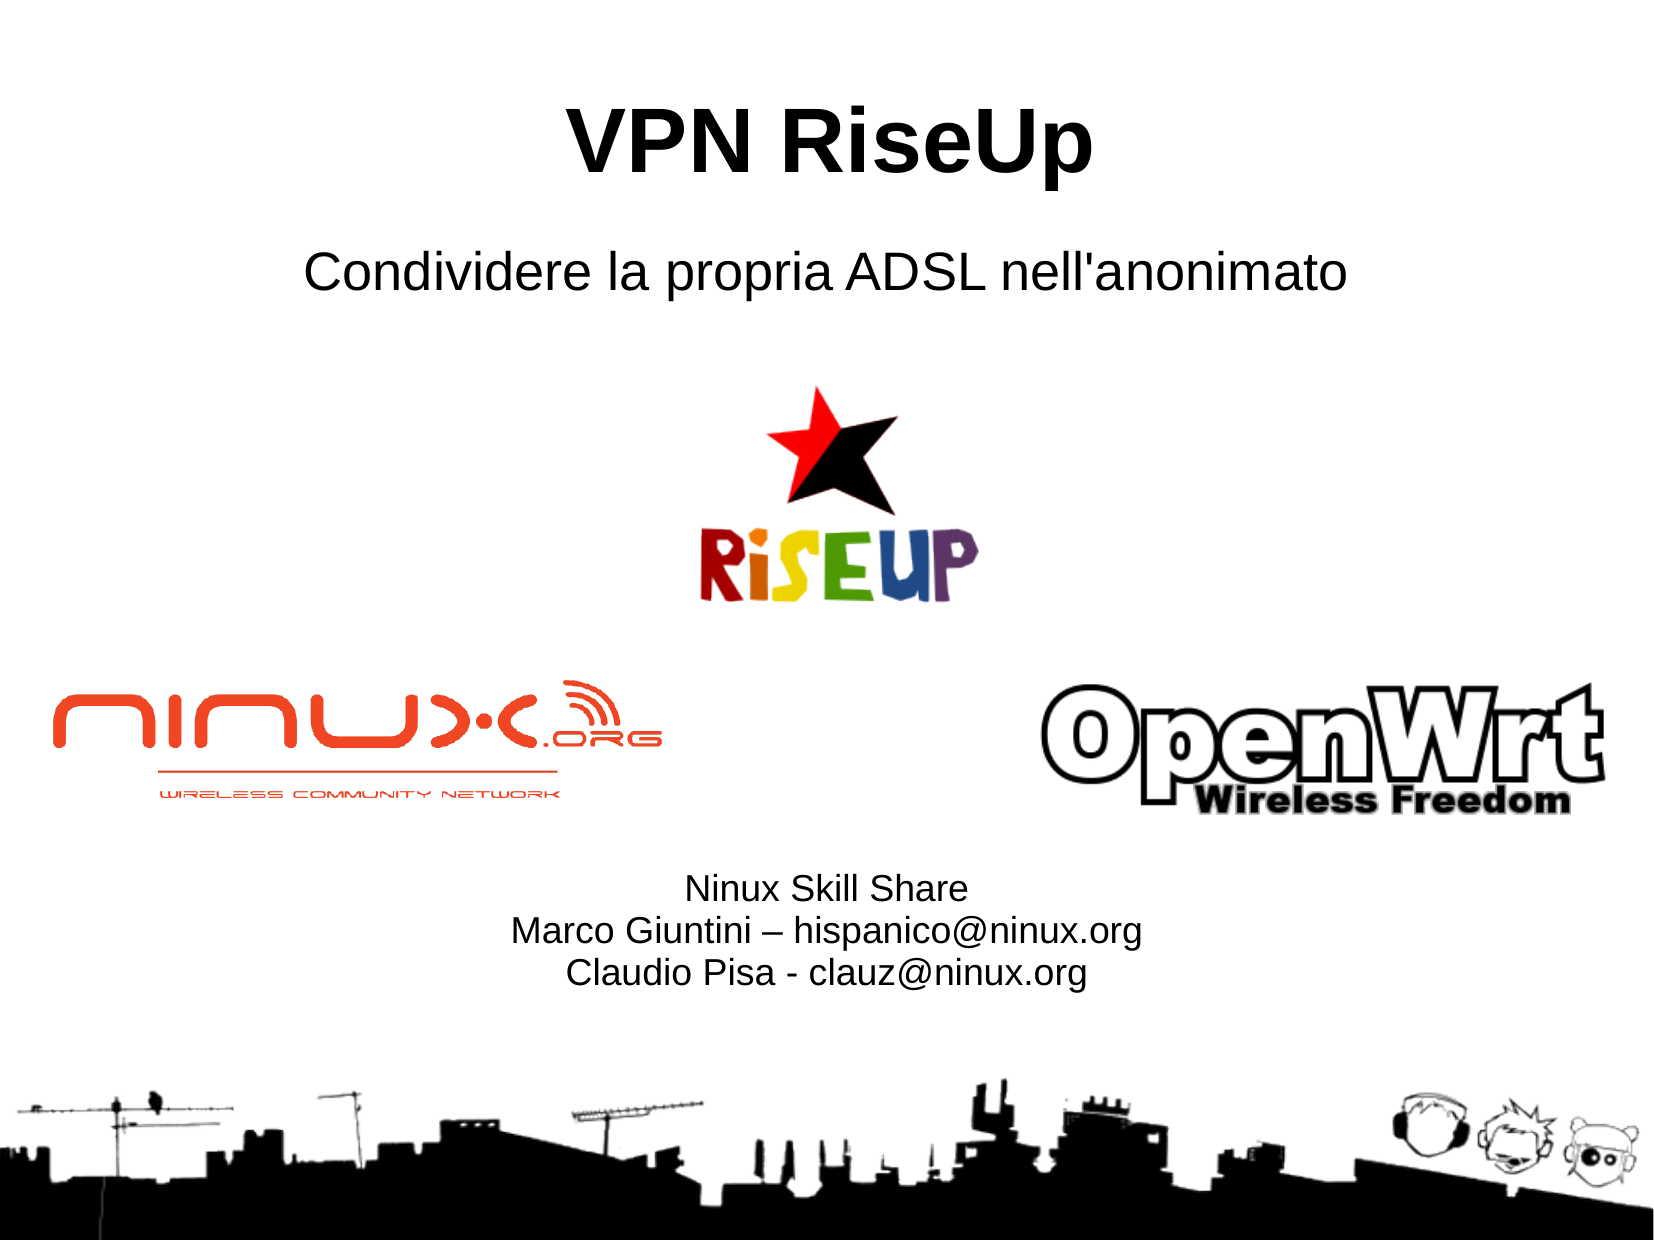

# VPN RiseUp
Condividere la propria ADSL nell'anonimato
Ninux Skill Share
Marco Giuntini – hispanico@ninux.org
Claudio Pisa - clauz@ninux.org